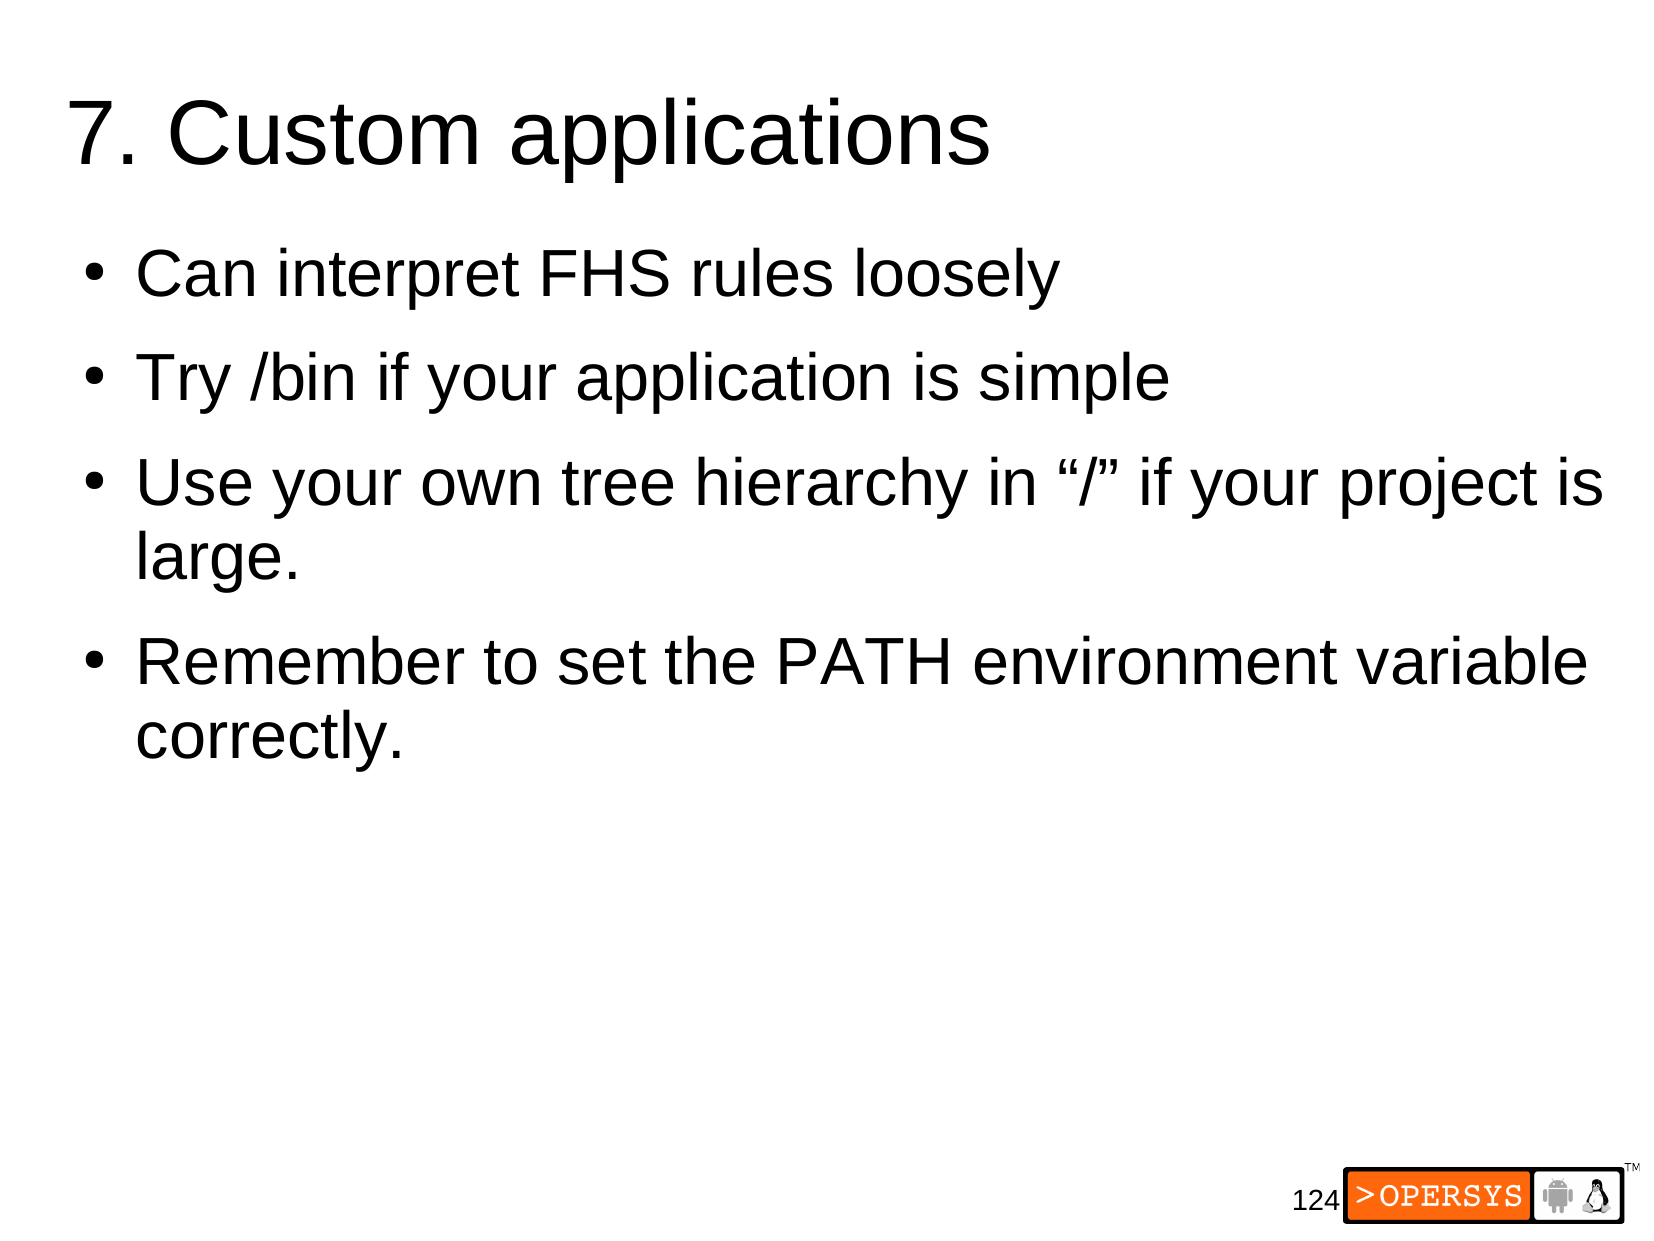

# 7. Custom applications
Can interpret FHS rules loosely
Try /bin if your application is simple
Use your own tree hierarchy in “/” if your project is large.
Remember to set the PATH environment variable correctly.